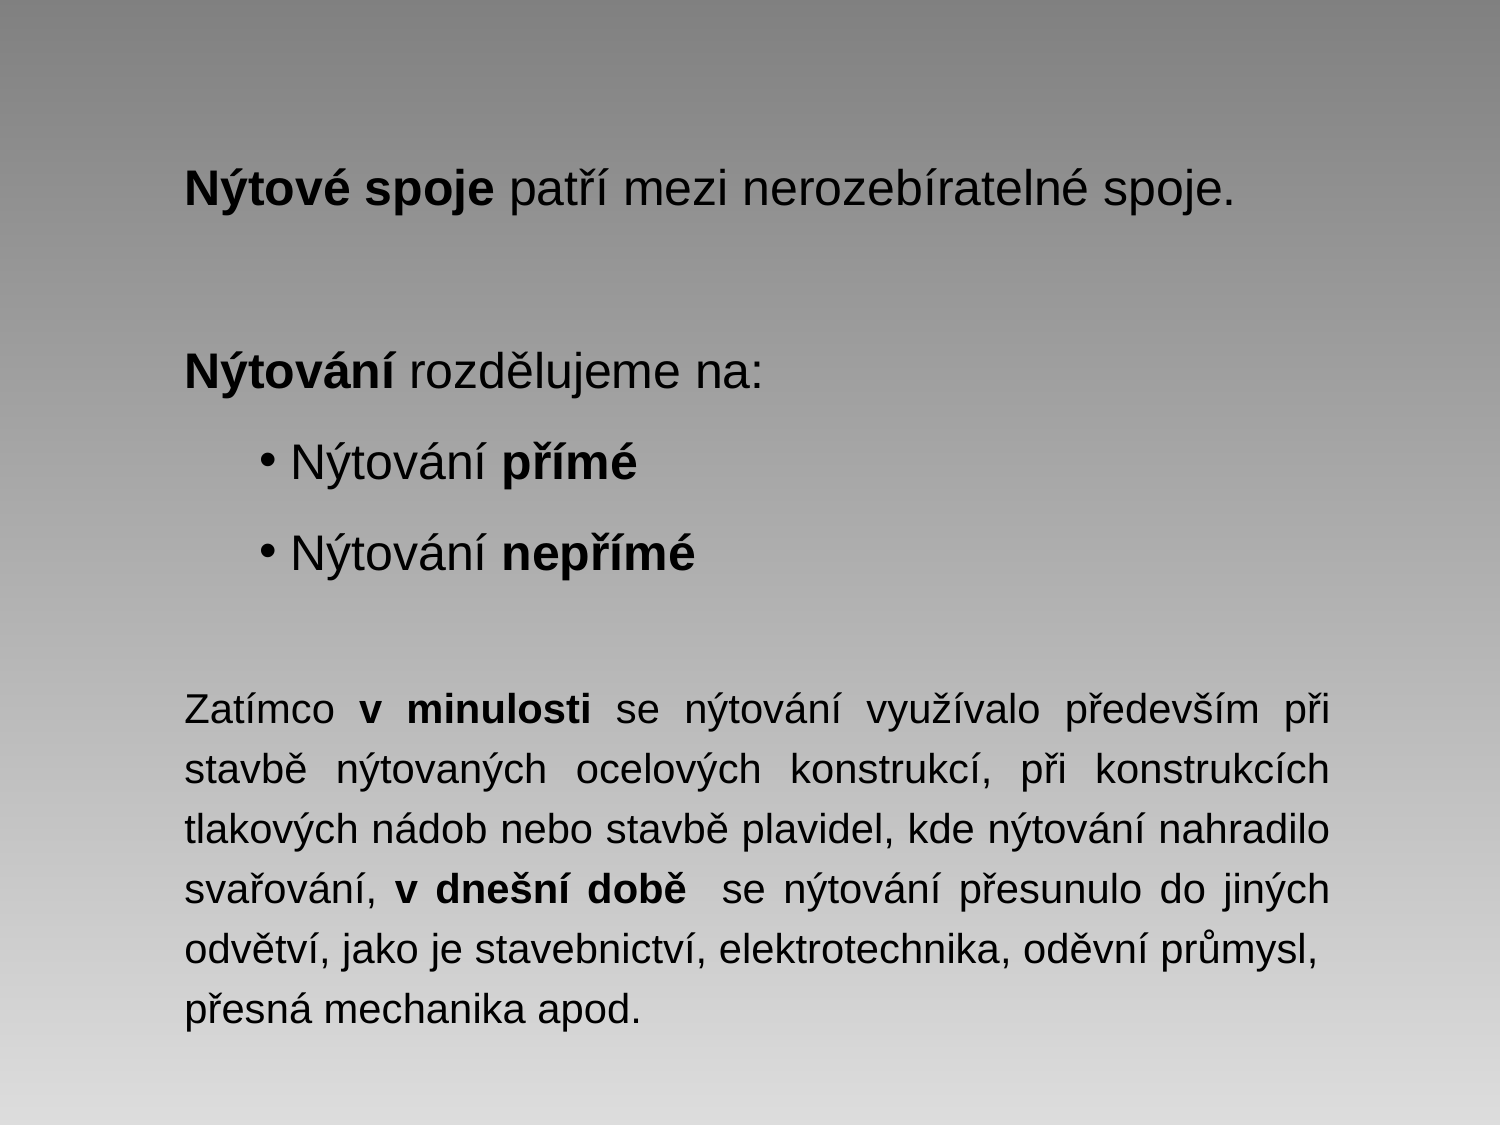

Nýtové spoje patří mezi nerozebíratelné spoje.
Nýtování rozdělujeme na:
 Nýtování přímé
 Nýtování nepřímé
Zatímco v minulosti se nýtování využívalo především při stavbě nýtovaných ocelových konstrukcí, při konstrukcích tlakových nádob nebo stavbě plavidel, kde nýtování nahradilo svařování, v dnešní době se nýtování přesunulo do jiných odvětví, jako je stavebnictví, elektrotechnika, oděvní průmysl, přesná mechanika apod.